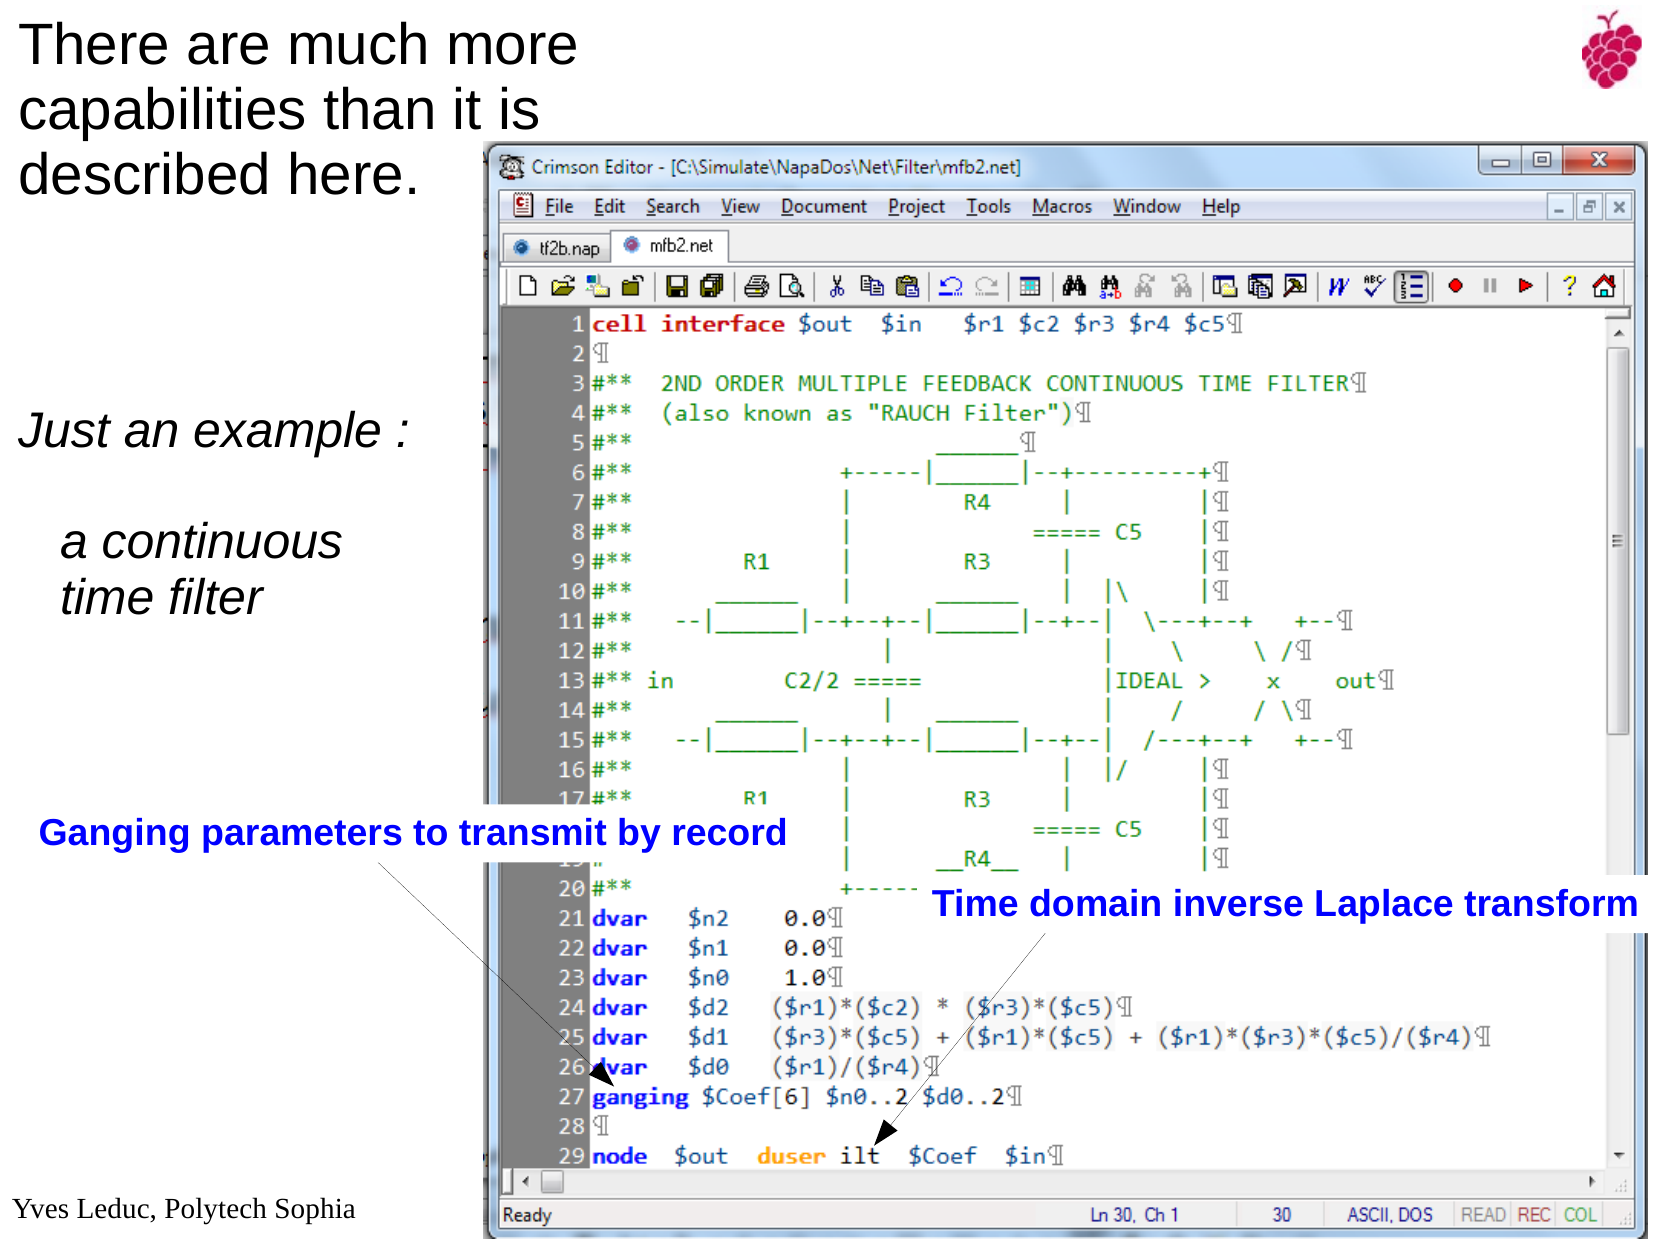

There are much more
capabilities than it is
described here.
Just an example :
 a continuous
 time filter
Ganging parameters to transmit by record
Time domain inverse Laplace transform
Yves Leduc, Polytech Sophia
57